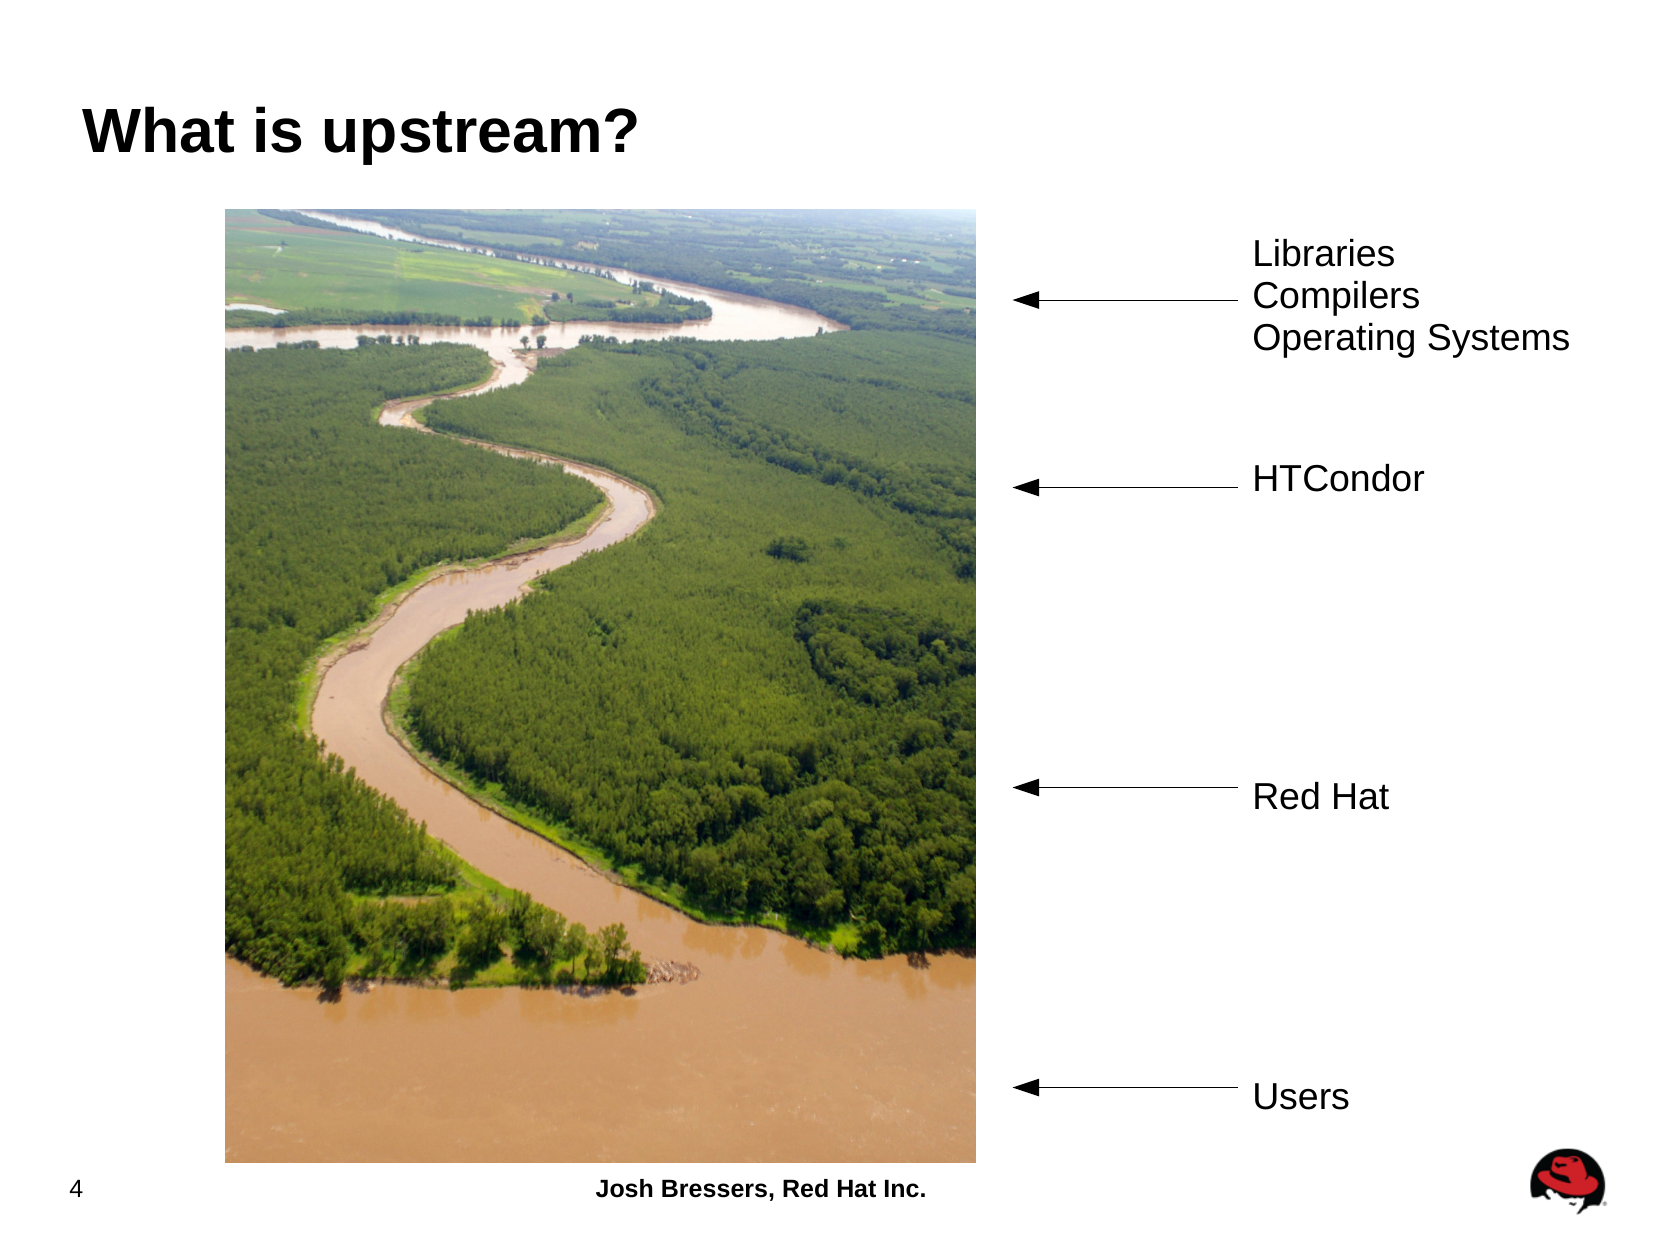

# What is upstream?
Libraries
Compilers
Operating Systems
HTCondor
Red Hat
Users